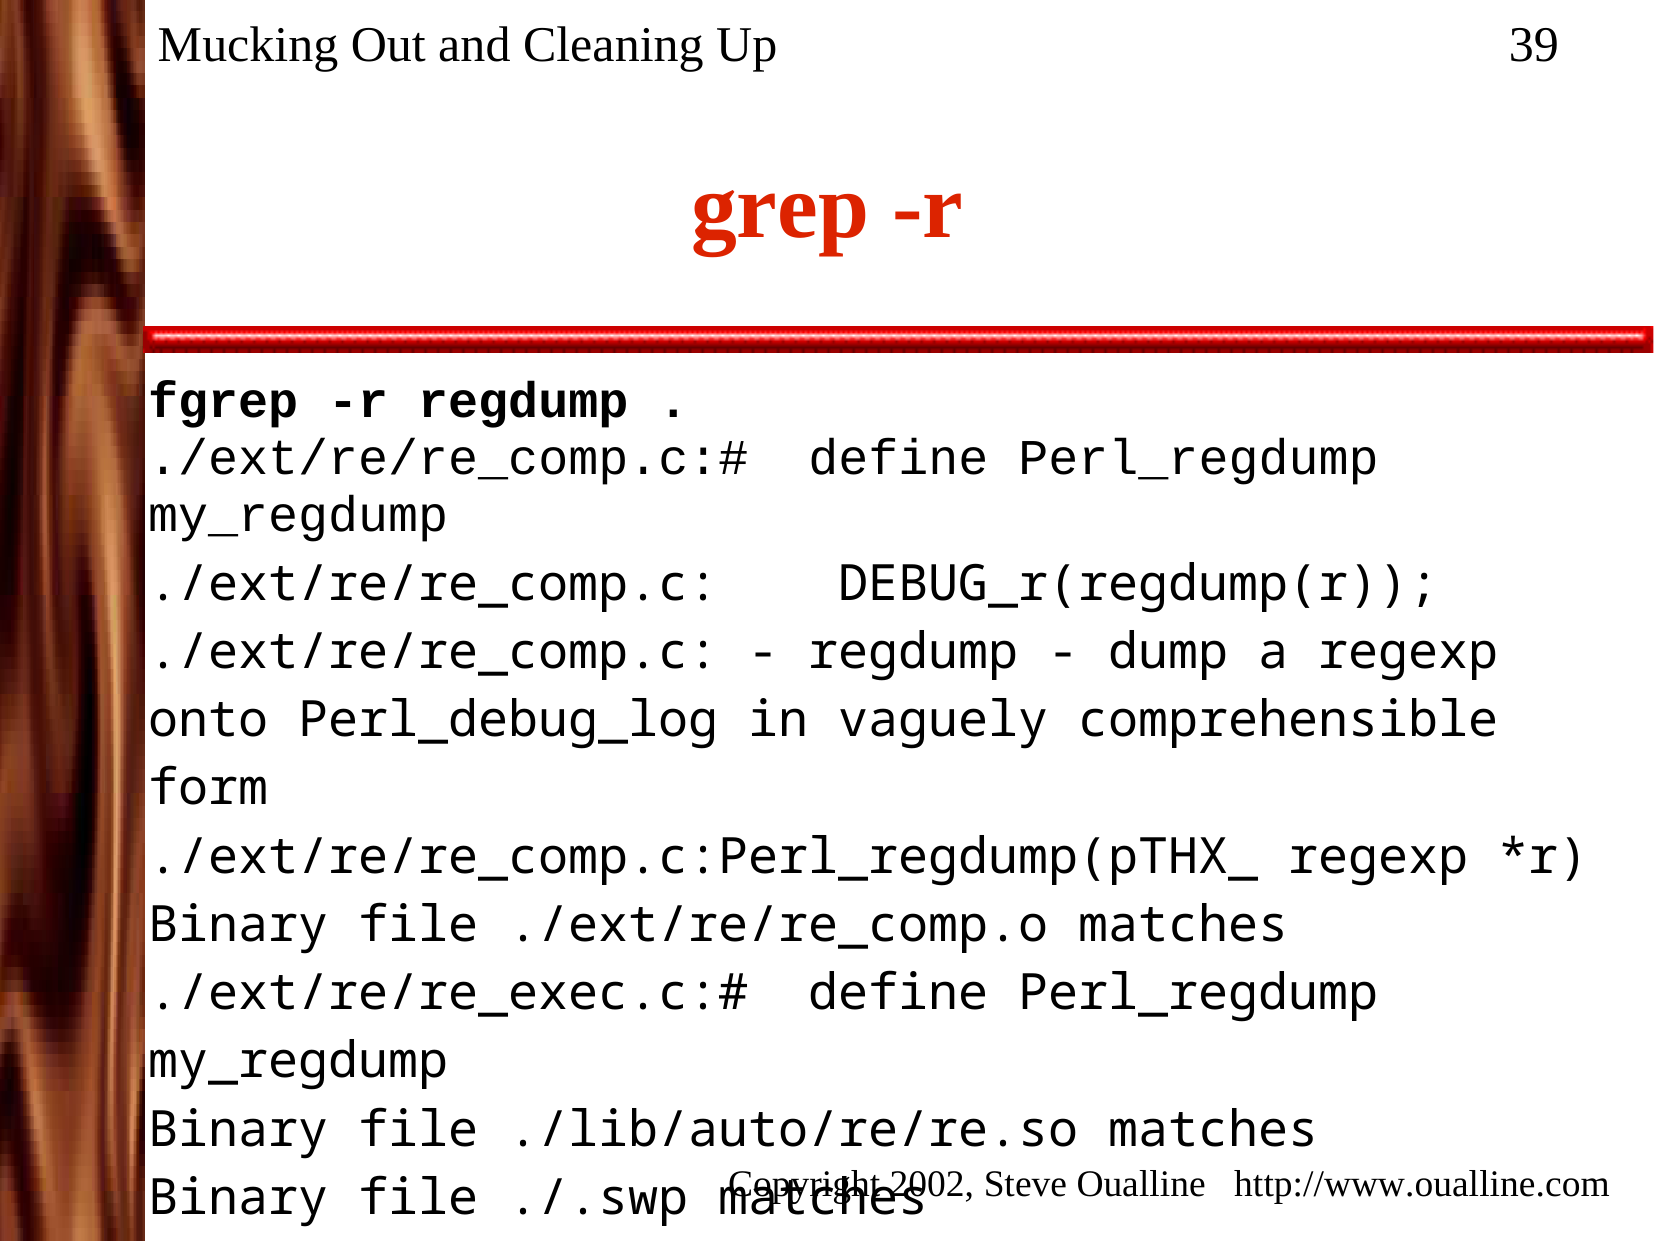

# grep -r
fgrep -r regdump .
./ext/re/re_comp.c:# define Perl_regdump my_regdump
./ext/re/re_comp.c: DEBUG_r(regdump(r));
./ext/re/re_comp.c: - regdump - dump a regexp onto Perl_debug_log in vaguely comprehensible form
./ext/re/re_comp.c:Perl_regdump(pTHX_ regexp *r)
Binary file ./ext/re/re_comp.o matches
./ext/re/re_exec.c:# define Perl_regdump my_regdump
Binary file ./lib/auto/re/re.so matches
Binary file ./.swp matches
./embed.fnc:Ap	|void	|regdump	|regexp* r
./embed.h:#define regdump			Perl_regdump
...